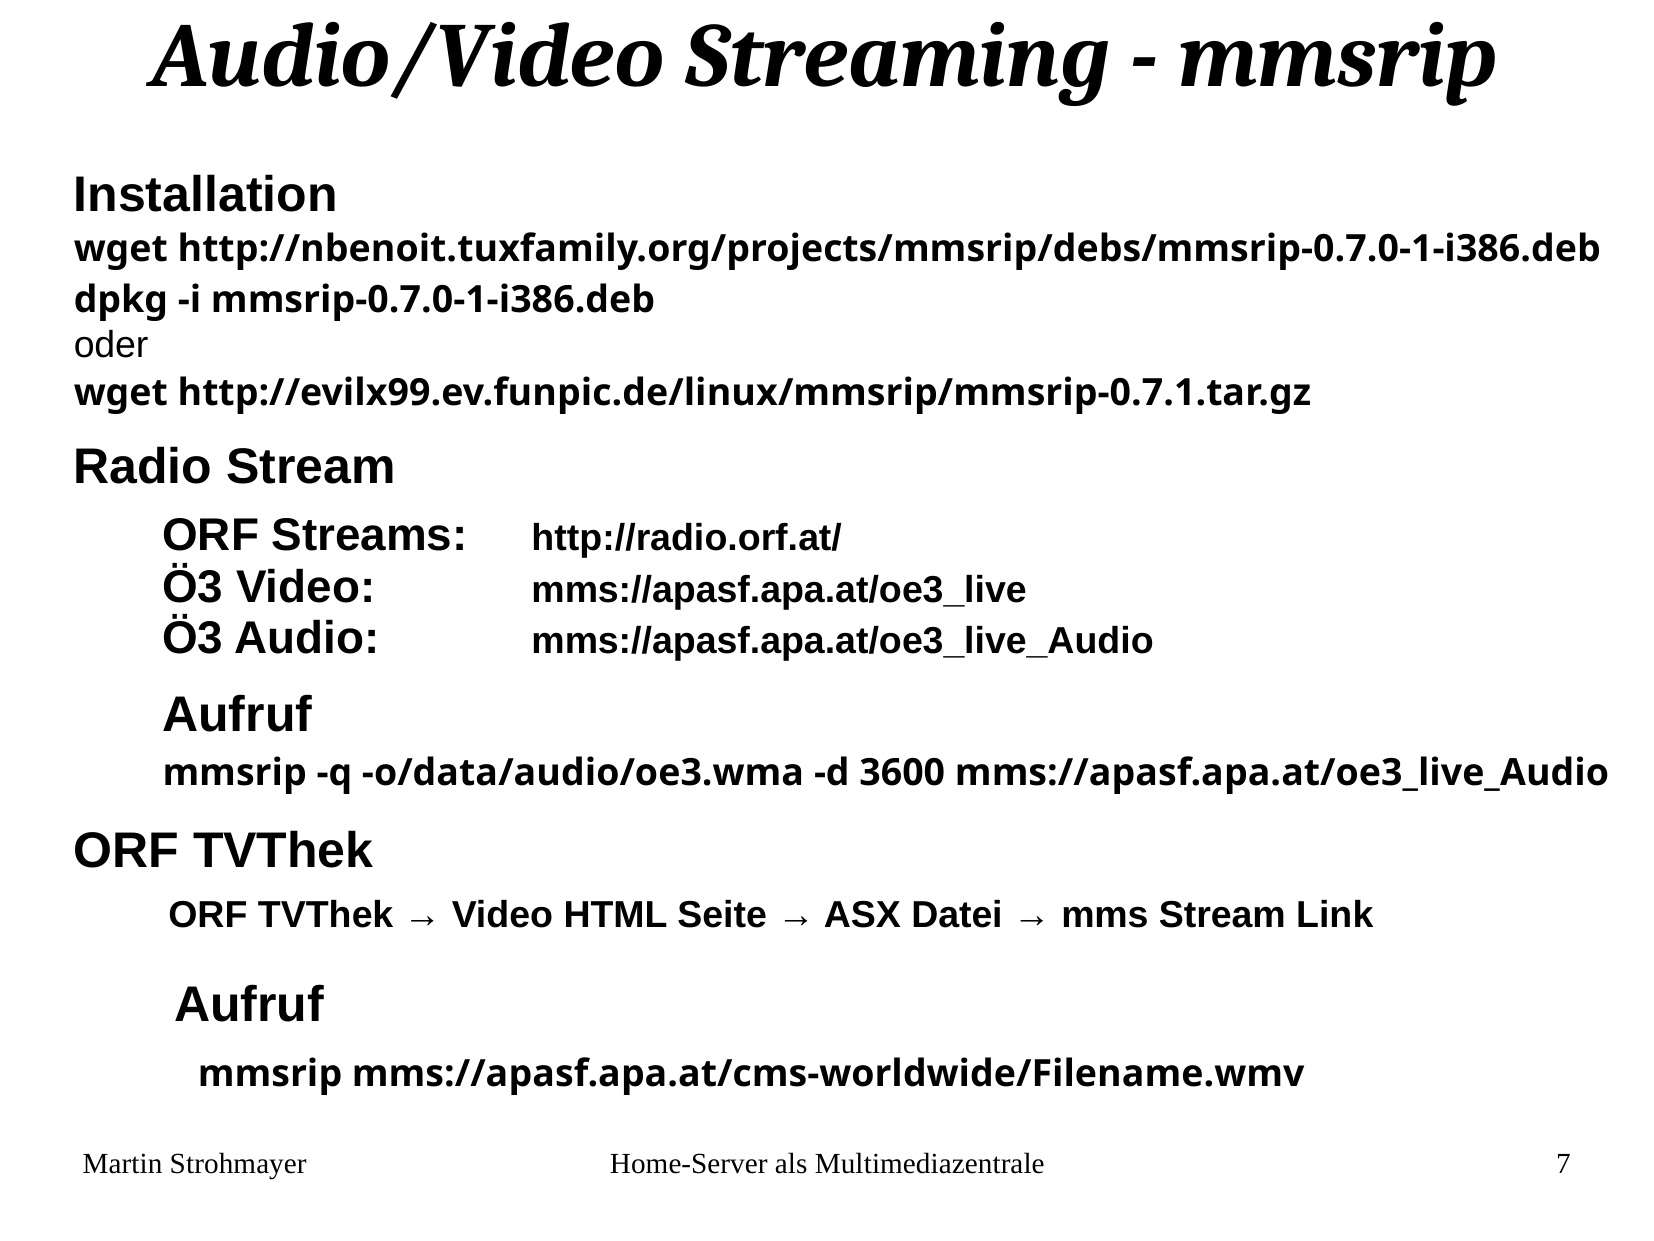

# Audio/Video Streaming - mmsrip
Installation
wget http://nbenoit.tuxfamily.org/projects/mmsrip/debs/mmsrip-0.7.0-1-i386.deb
dpkg -i mmsrip-0.7.0-1-i386.deb
oder
wget http://evilx99.ev.funpic.de/linux/mmsrip/mmsrip-0.7.1.tar.gz
Radio Stream
ORF Streams: 	http://radio.orf.at/
Ö3 Video: 		mms://apasf.apa.at/oe3_live
Ö3 Audio: 		mms://apasf.apa.at/oe3_live_Audio
Aufruf
mmsrip -q -o/data/audio/oe3.wma -d 3600 mms://apasf.apa.at/oe3_live_Audio
ORF TVThek
ORF TVThek → Video HTML Seite → ASX Datei → mms Stream Link
Aufruf
mmsrip mms://apasf.apa.at/cms-worldwide/Filename.wmv
Martin Strohmayer
Home-Server als Multimediazentrale
7